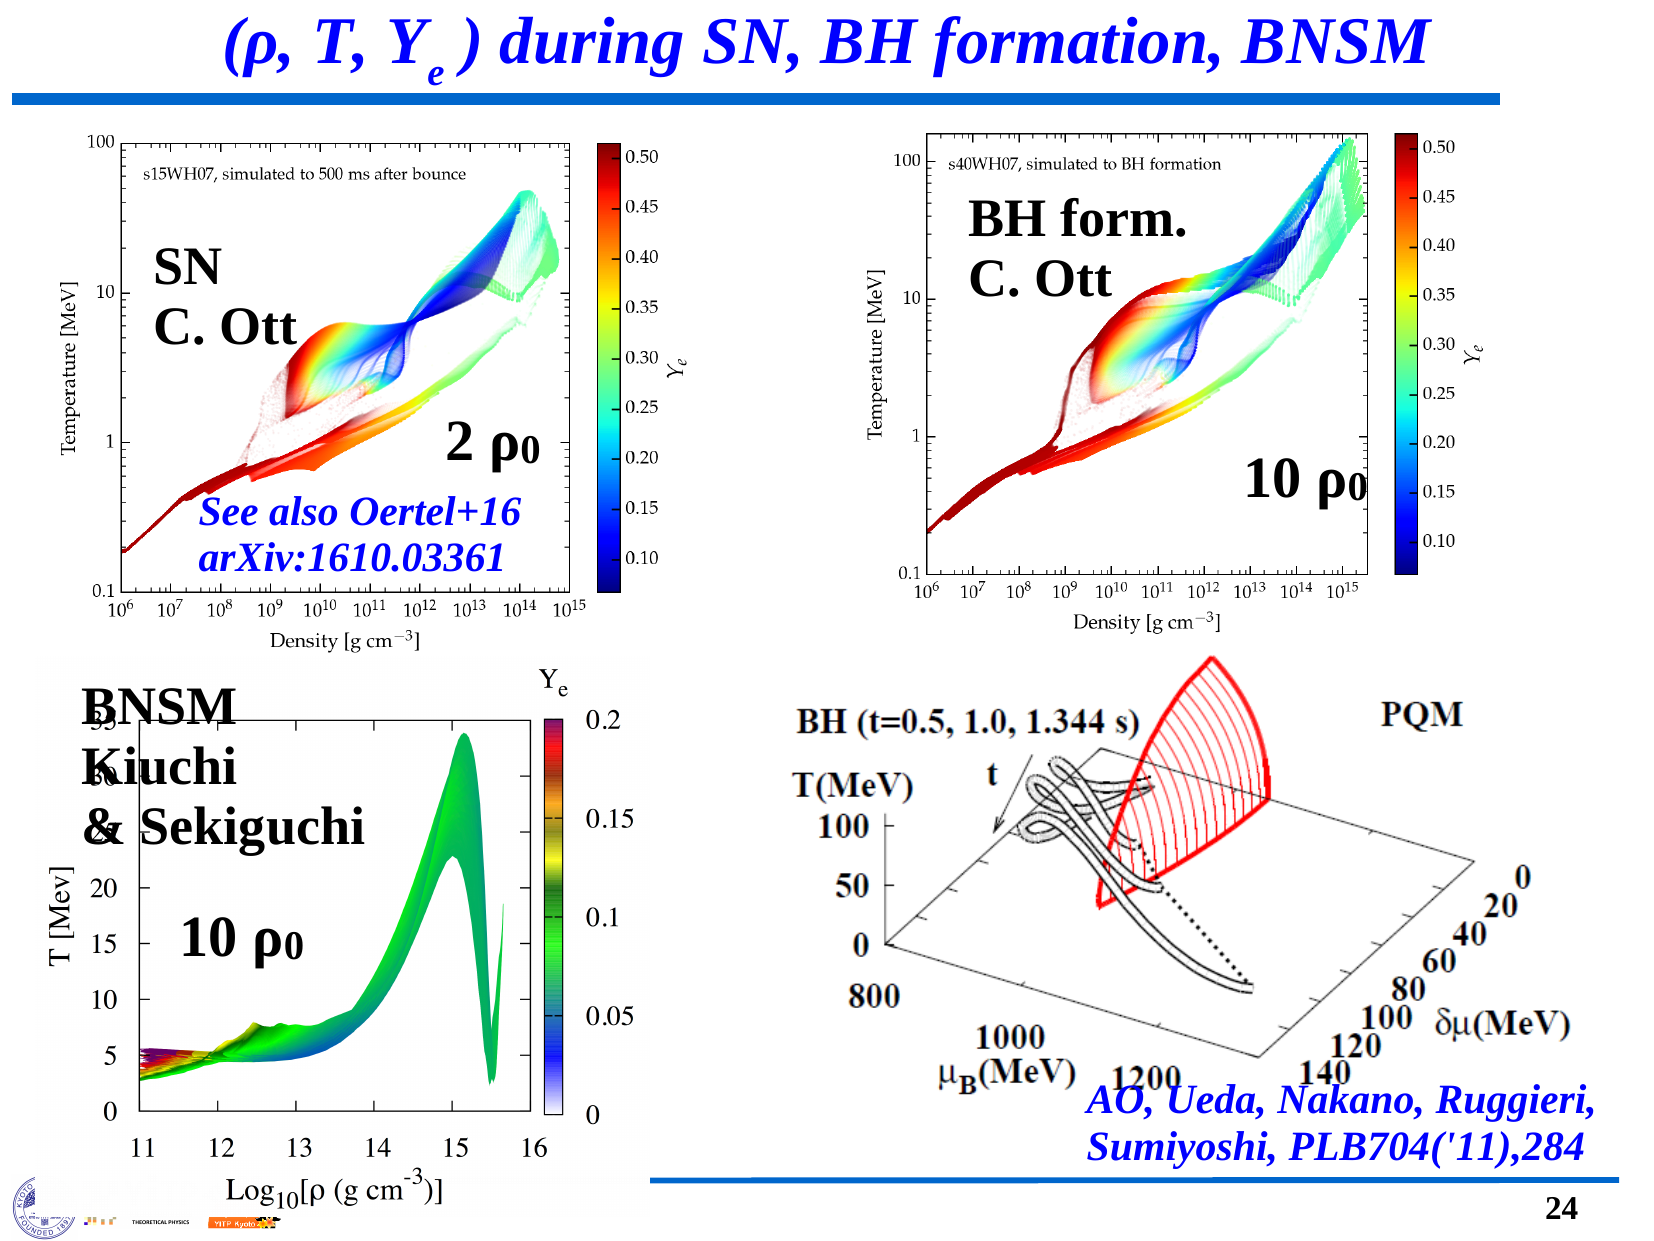

# (ρ, T, Ye ) during SN, BH formation, BNSM
BH form.
C. Ott
SN
C. Ott
2 ρ0
10 ρ0
See also Oertel+16
arXiv:1610.03361
BNSM
Kiuchi
& Sekiguchi
10 ρ0
AO, Ueda, Nakano, Ruggieri,
Sumiyoshi, PLB704('11),284